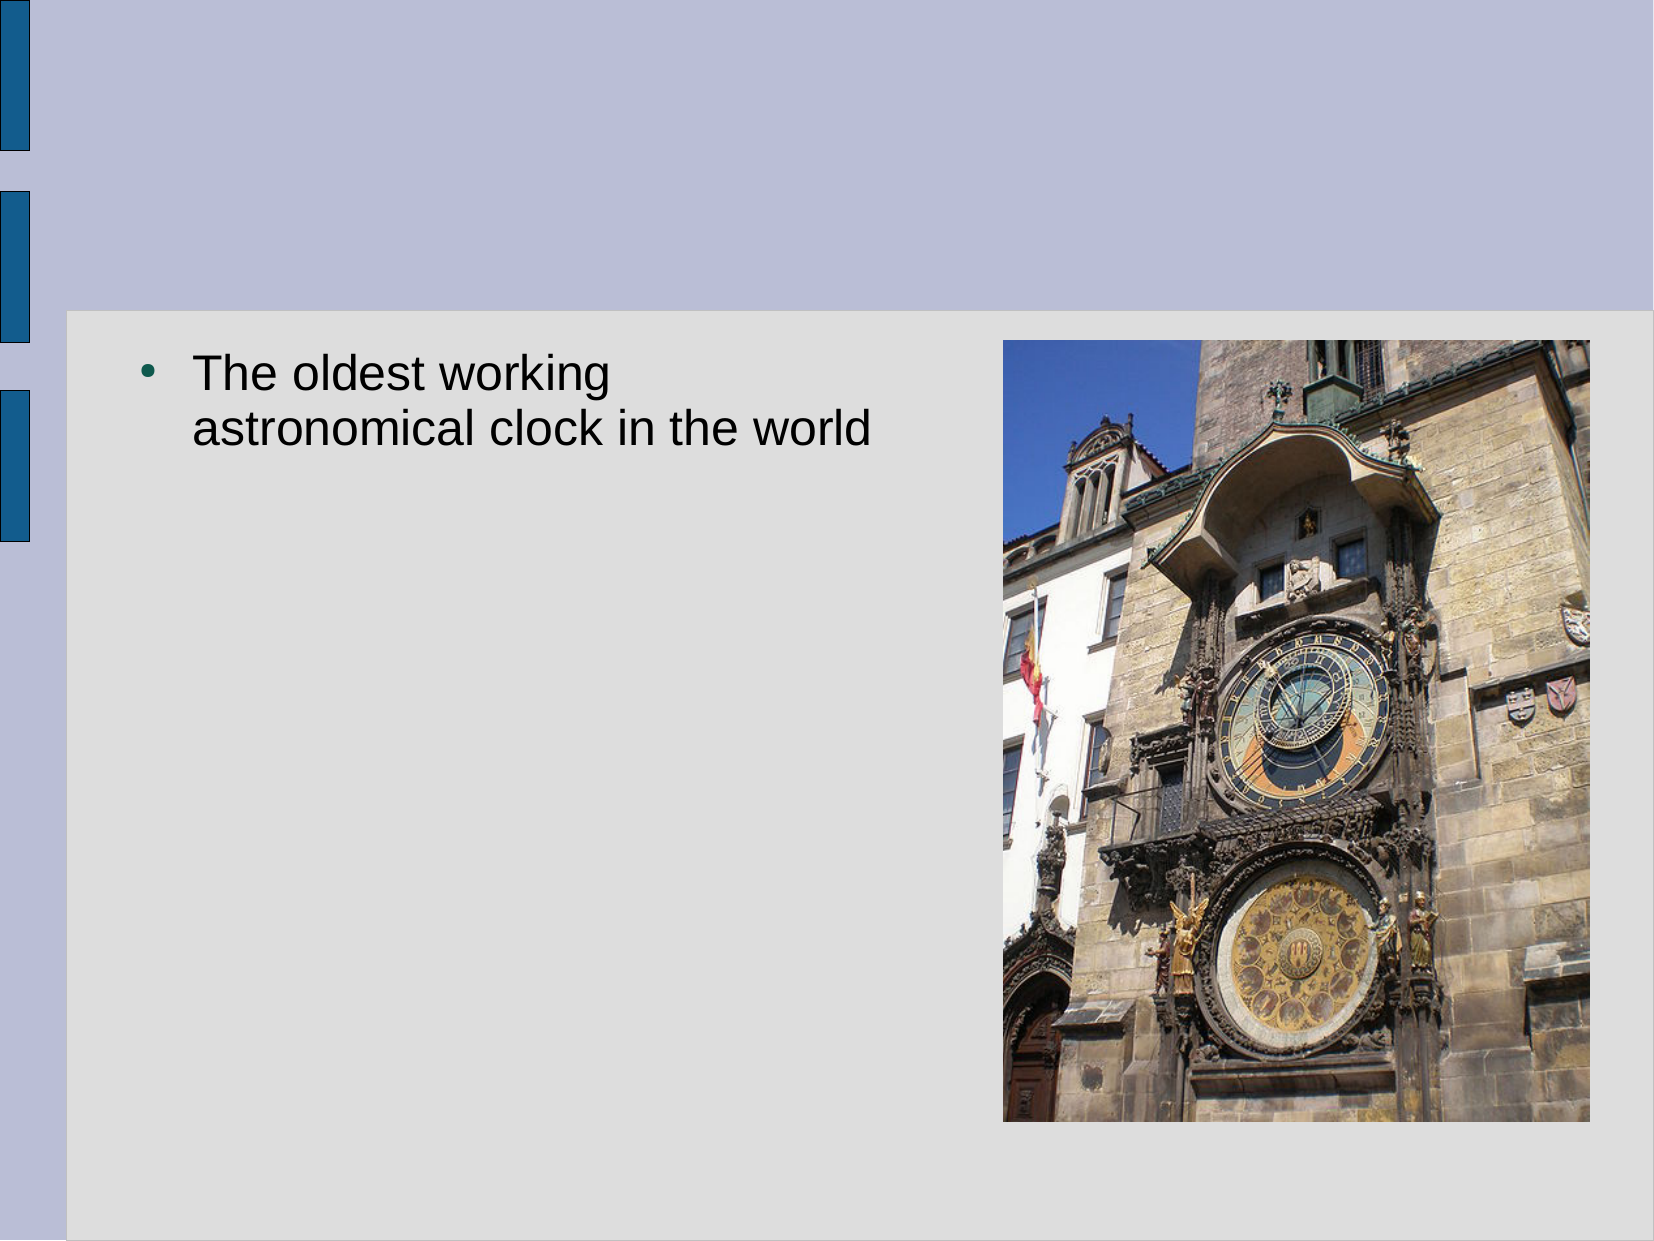

# The oldest working astronomical clock in the world